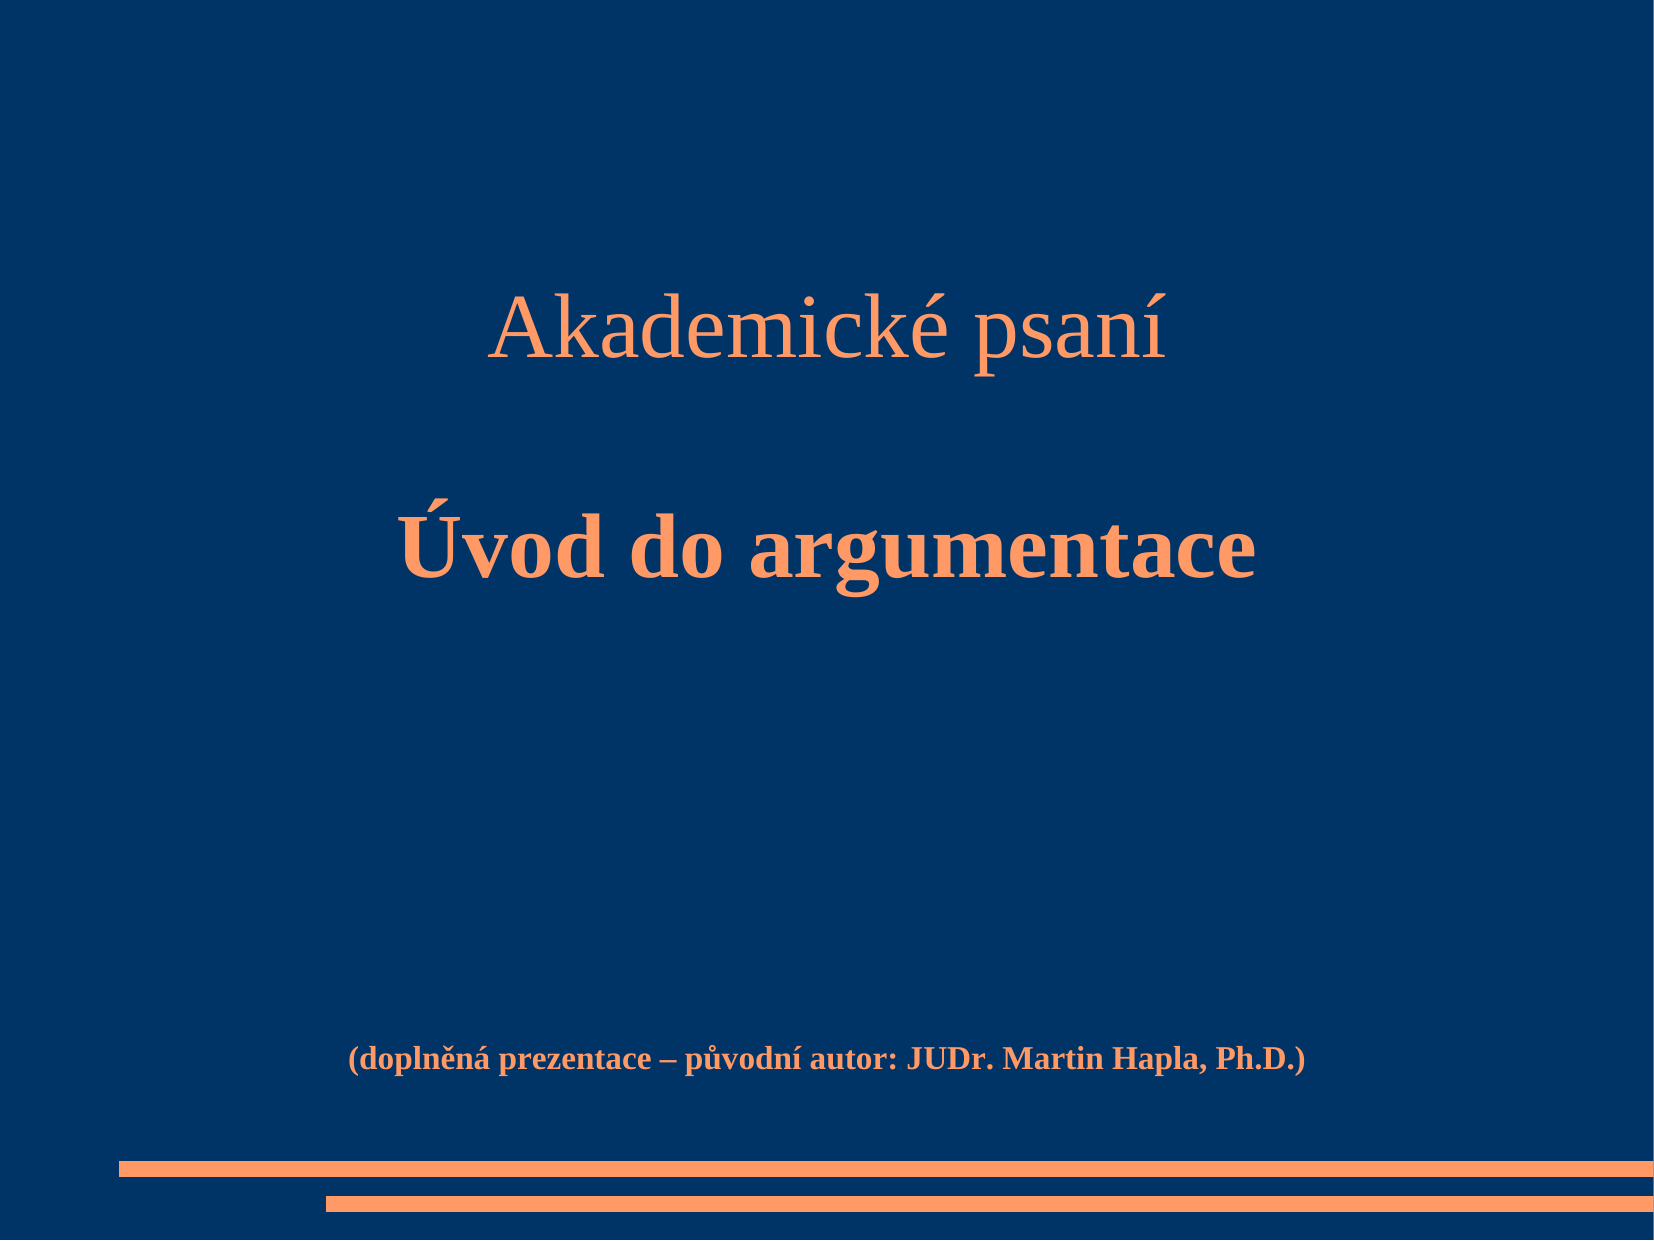

# Akademické psaní
Úvod do argumentace
(doplněná prezentace – původní autor: JUDr. Martin Hapla, Ph.D.)